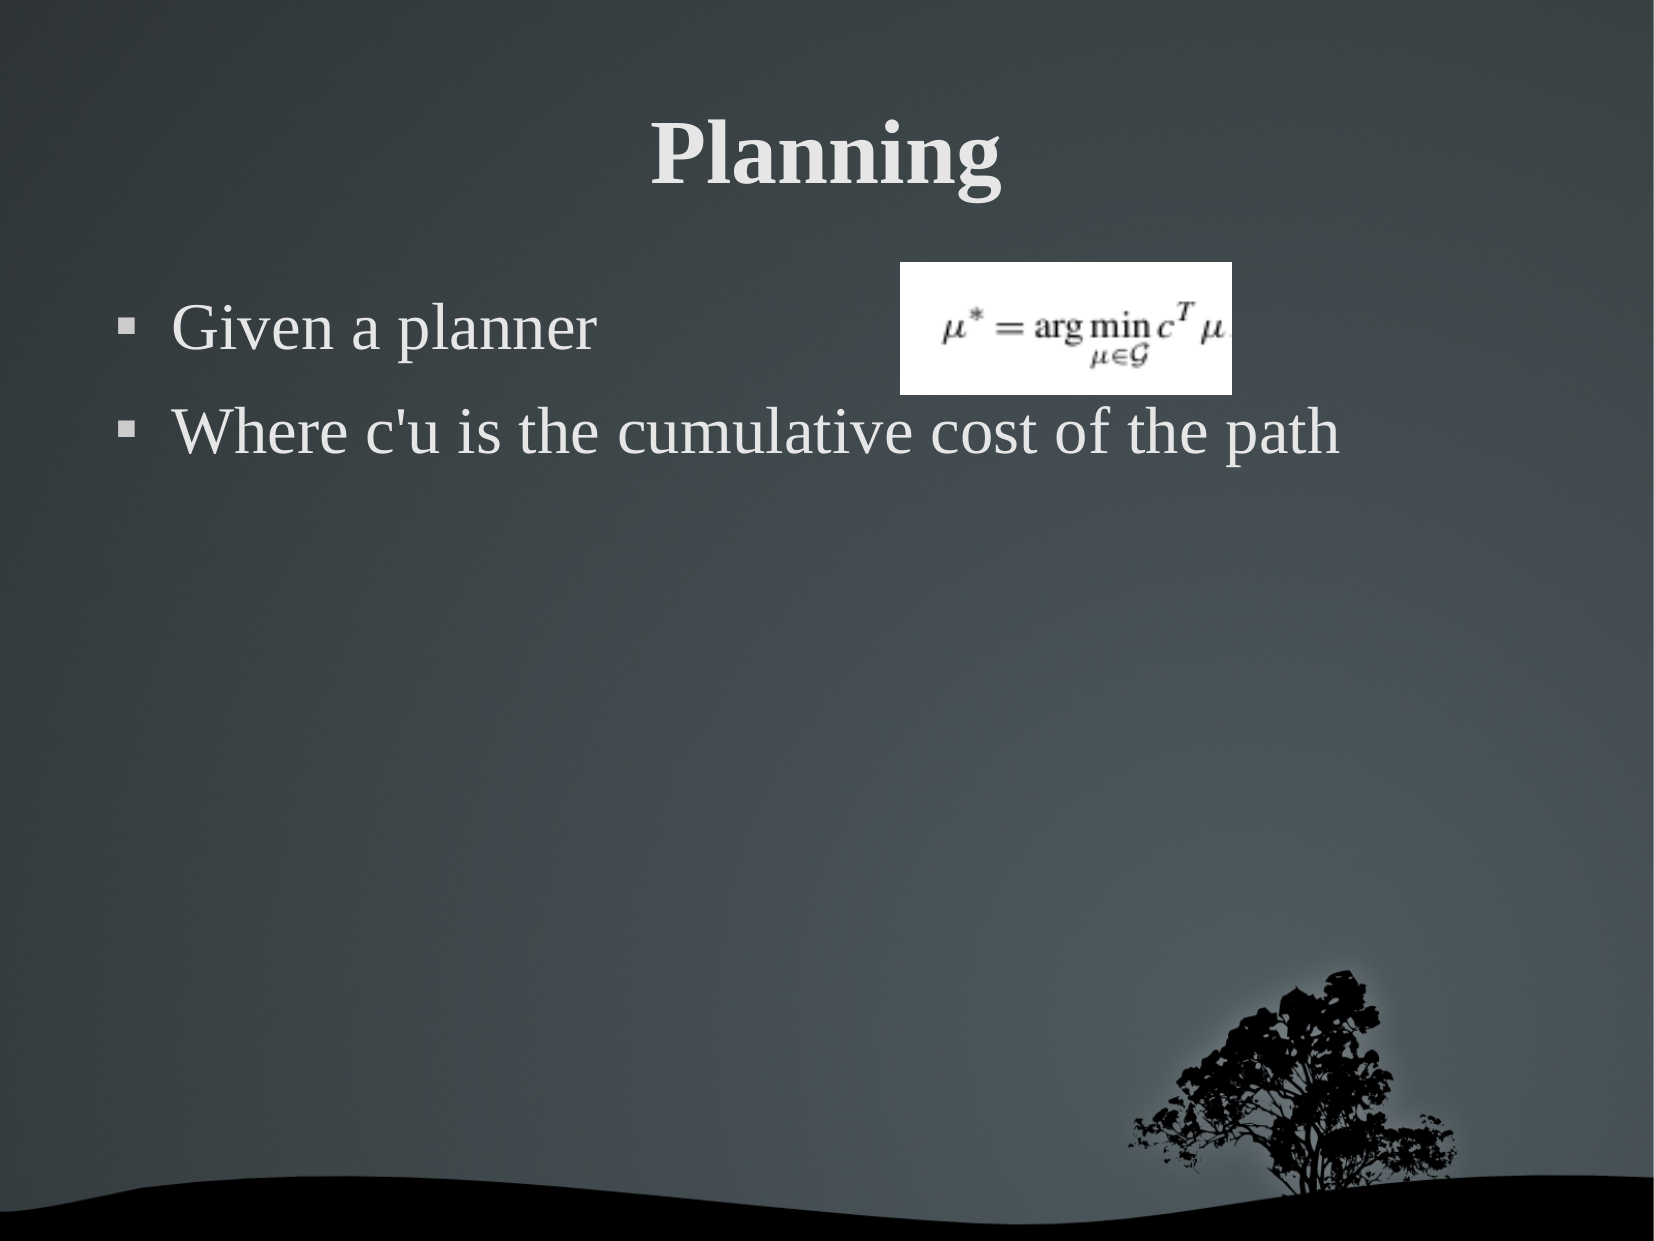

# Planning
Given a planner
Where c'u is the cumulative cost of the path